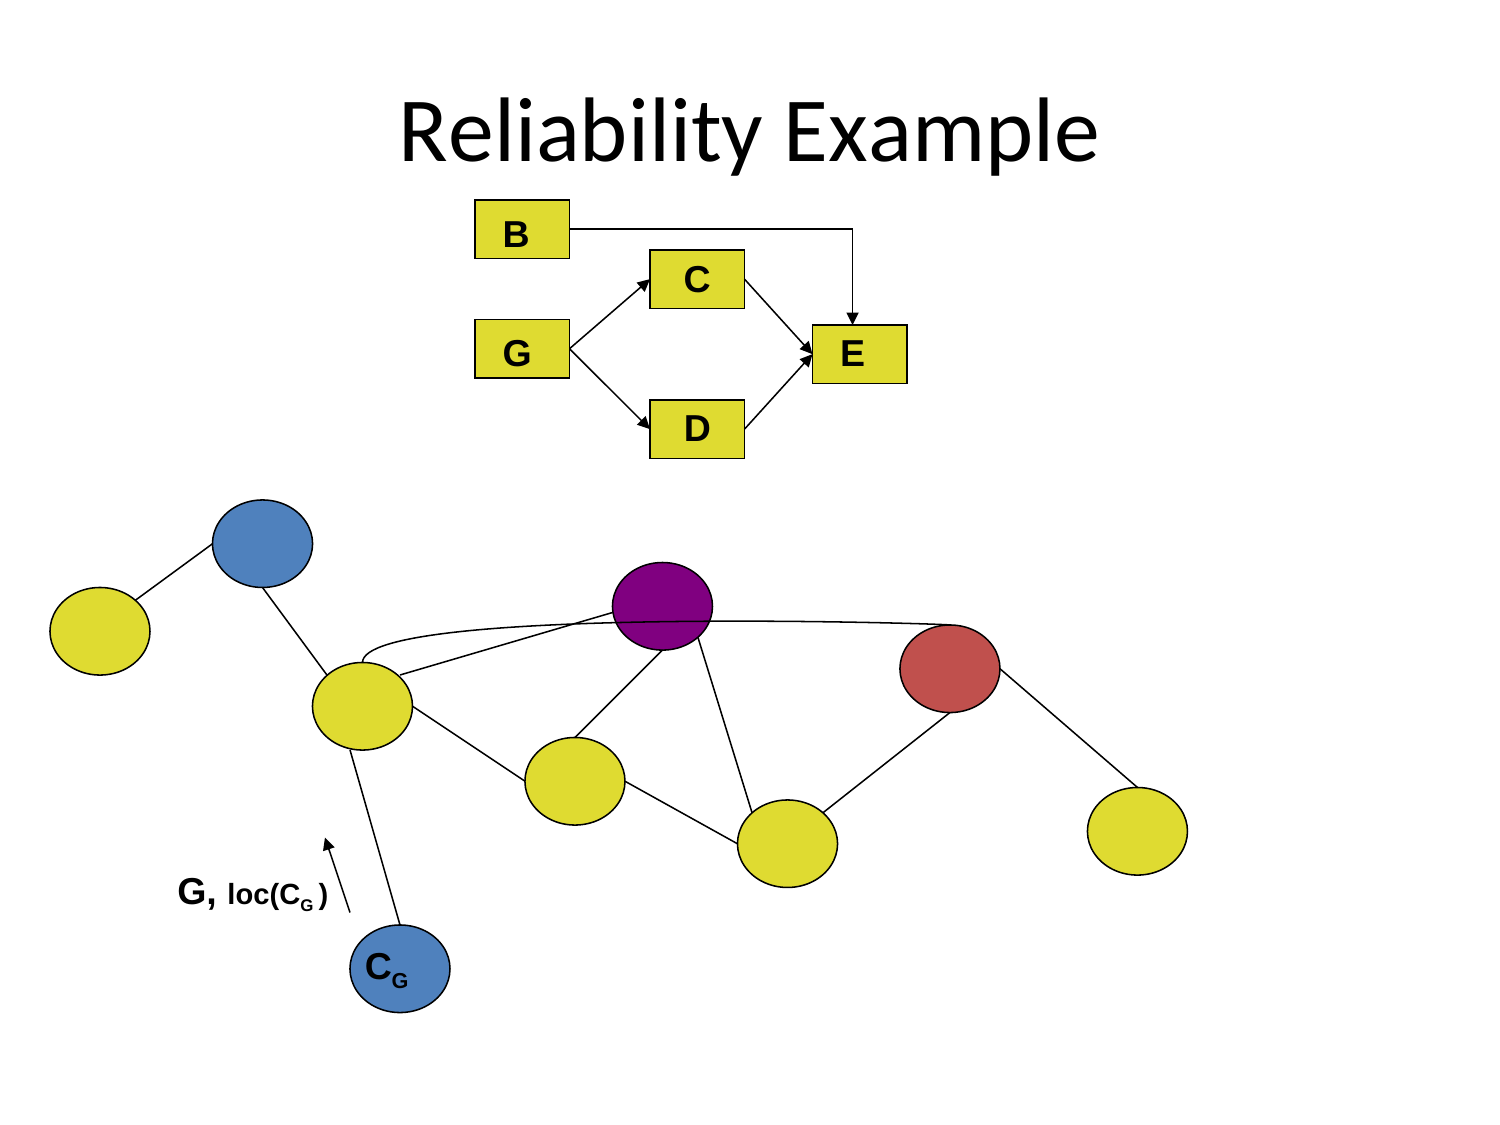

# Reliability Example
B
C
G
E
 D
B
G, loc(CG )
CG